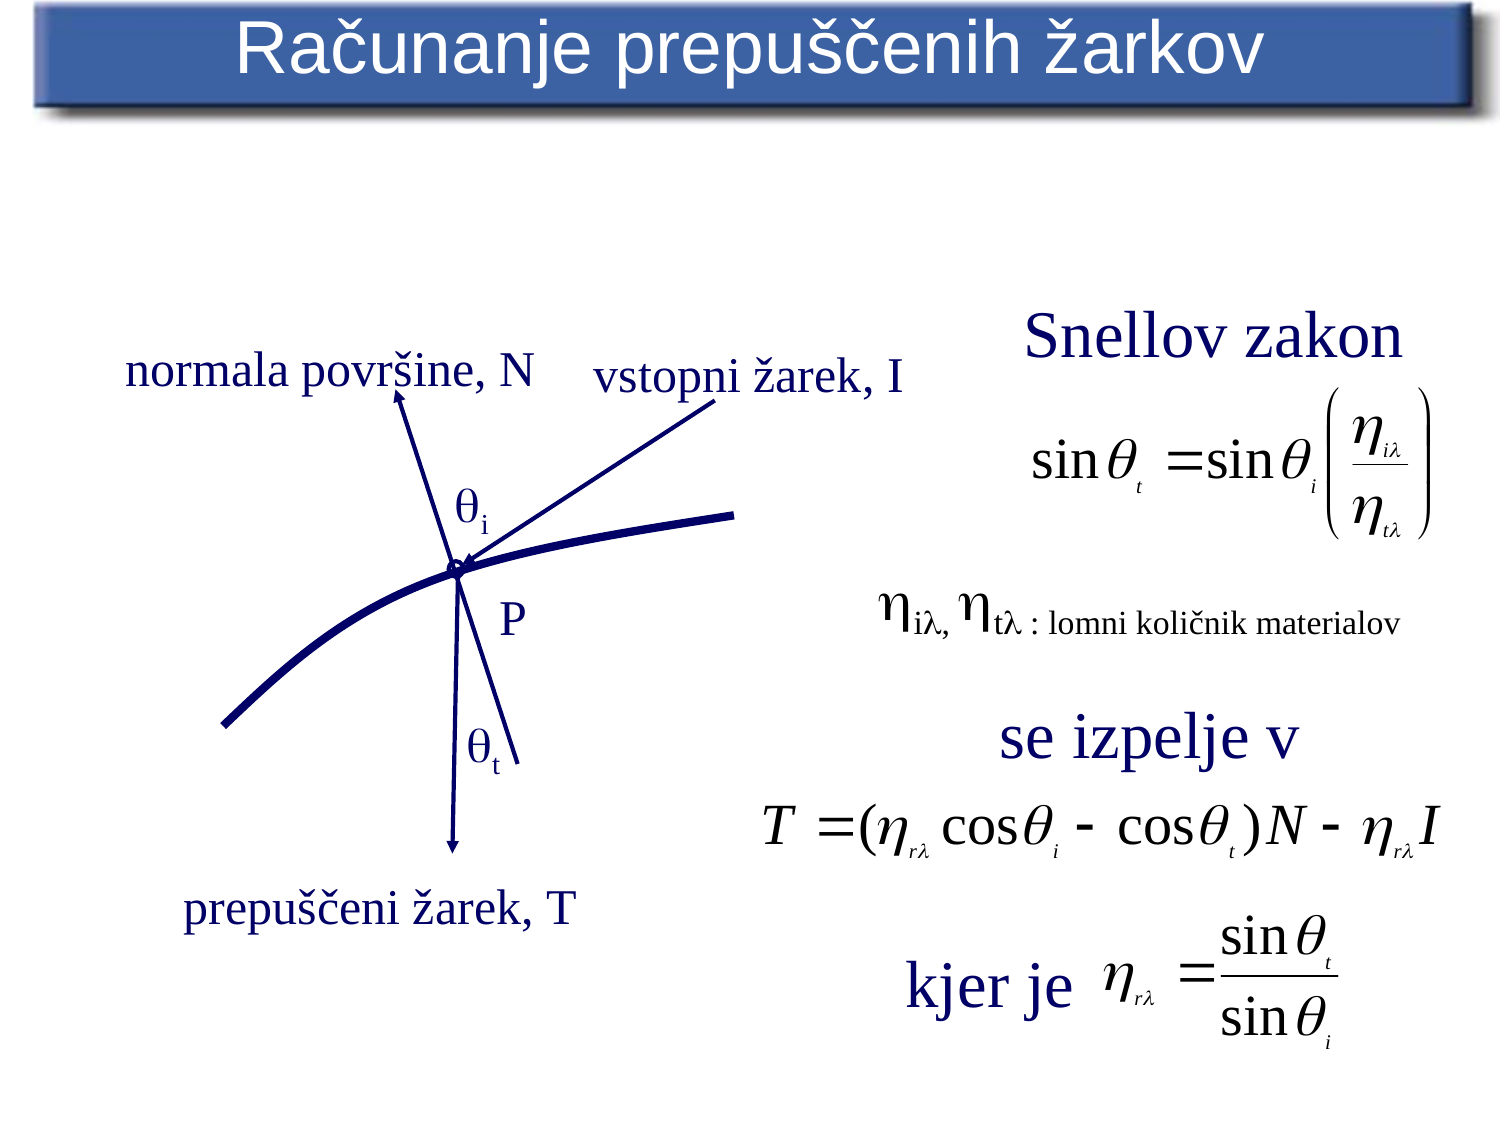

# Računanje prepuščenih žarkov
Snellov zakon
normala površine, N
vstopni žarek, I
i
i, t : lomni količnik materialov
P
se izpelje v
t
prepuščeni žarek, T
kjer je